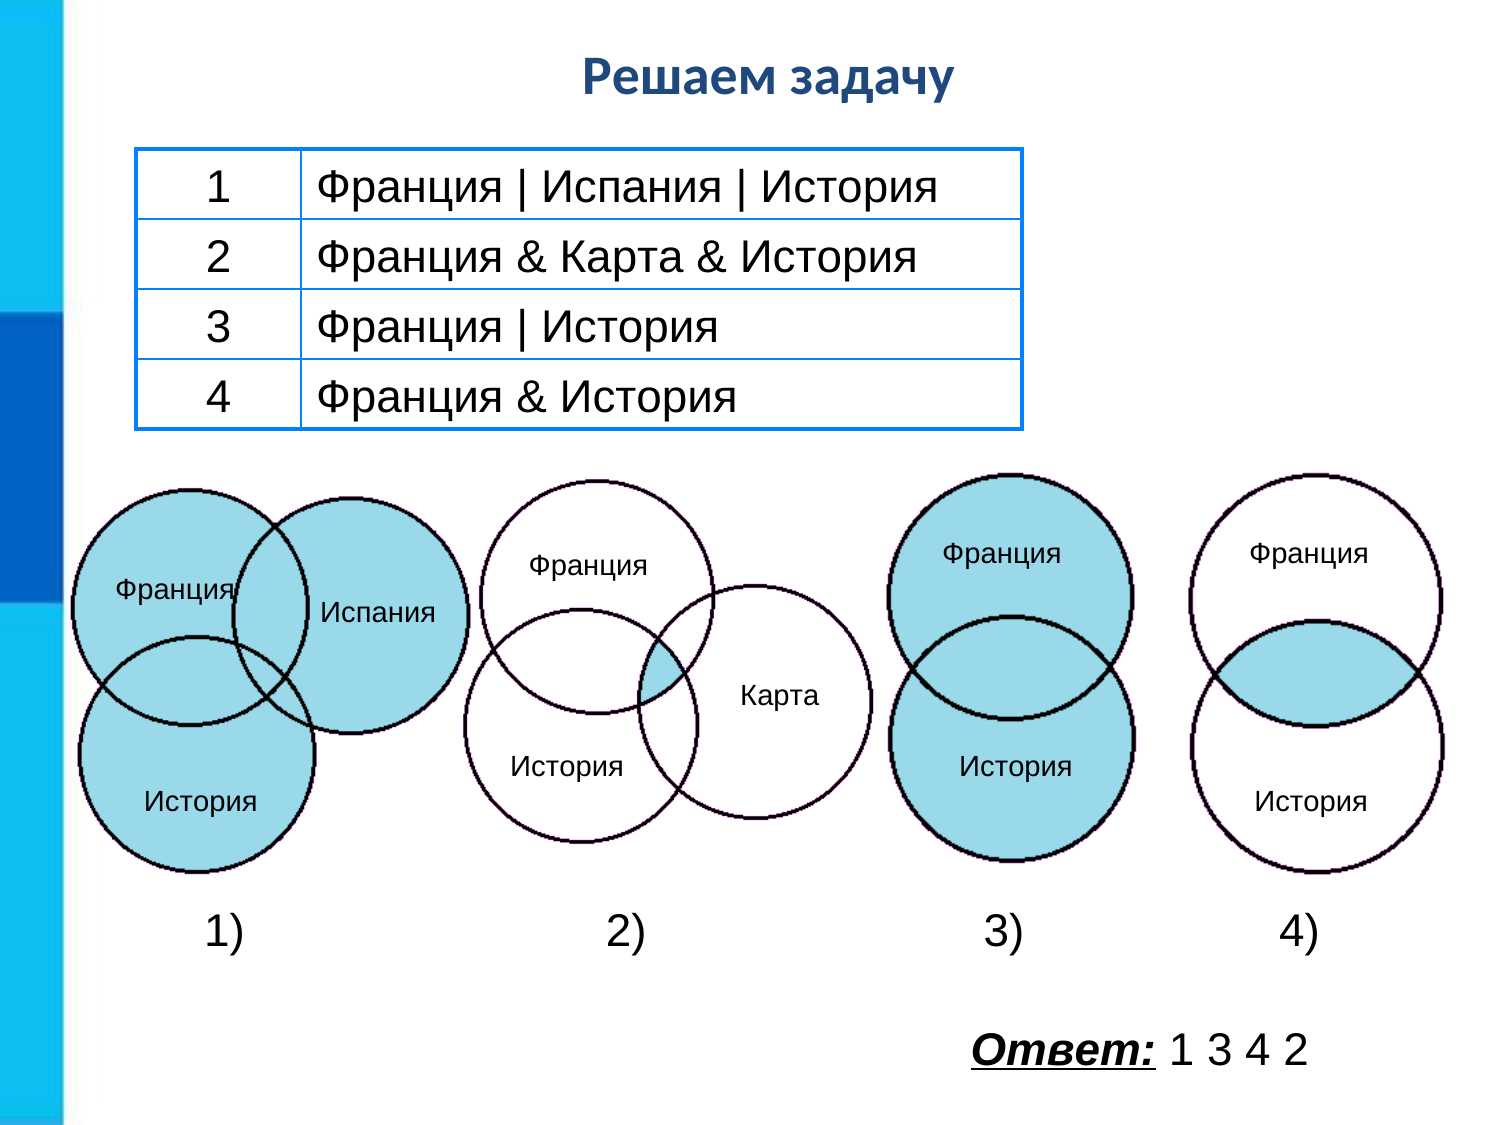

Решаем задачу
| 1 | Франция | Испания | История |
| --- | --- |
| 2 | Франция & Карта & История |
| 3 | Франция | История |
| 4 | Франция & История |
Франция
Франция
Франция
Франция
Испания
Карта
История
История
История
История
1)
2)
3)
4)
Ответ: 1 3 4 2